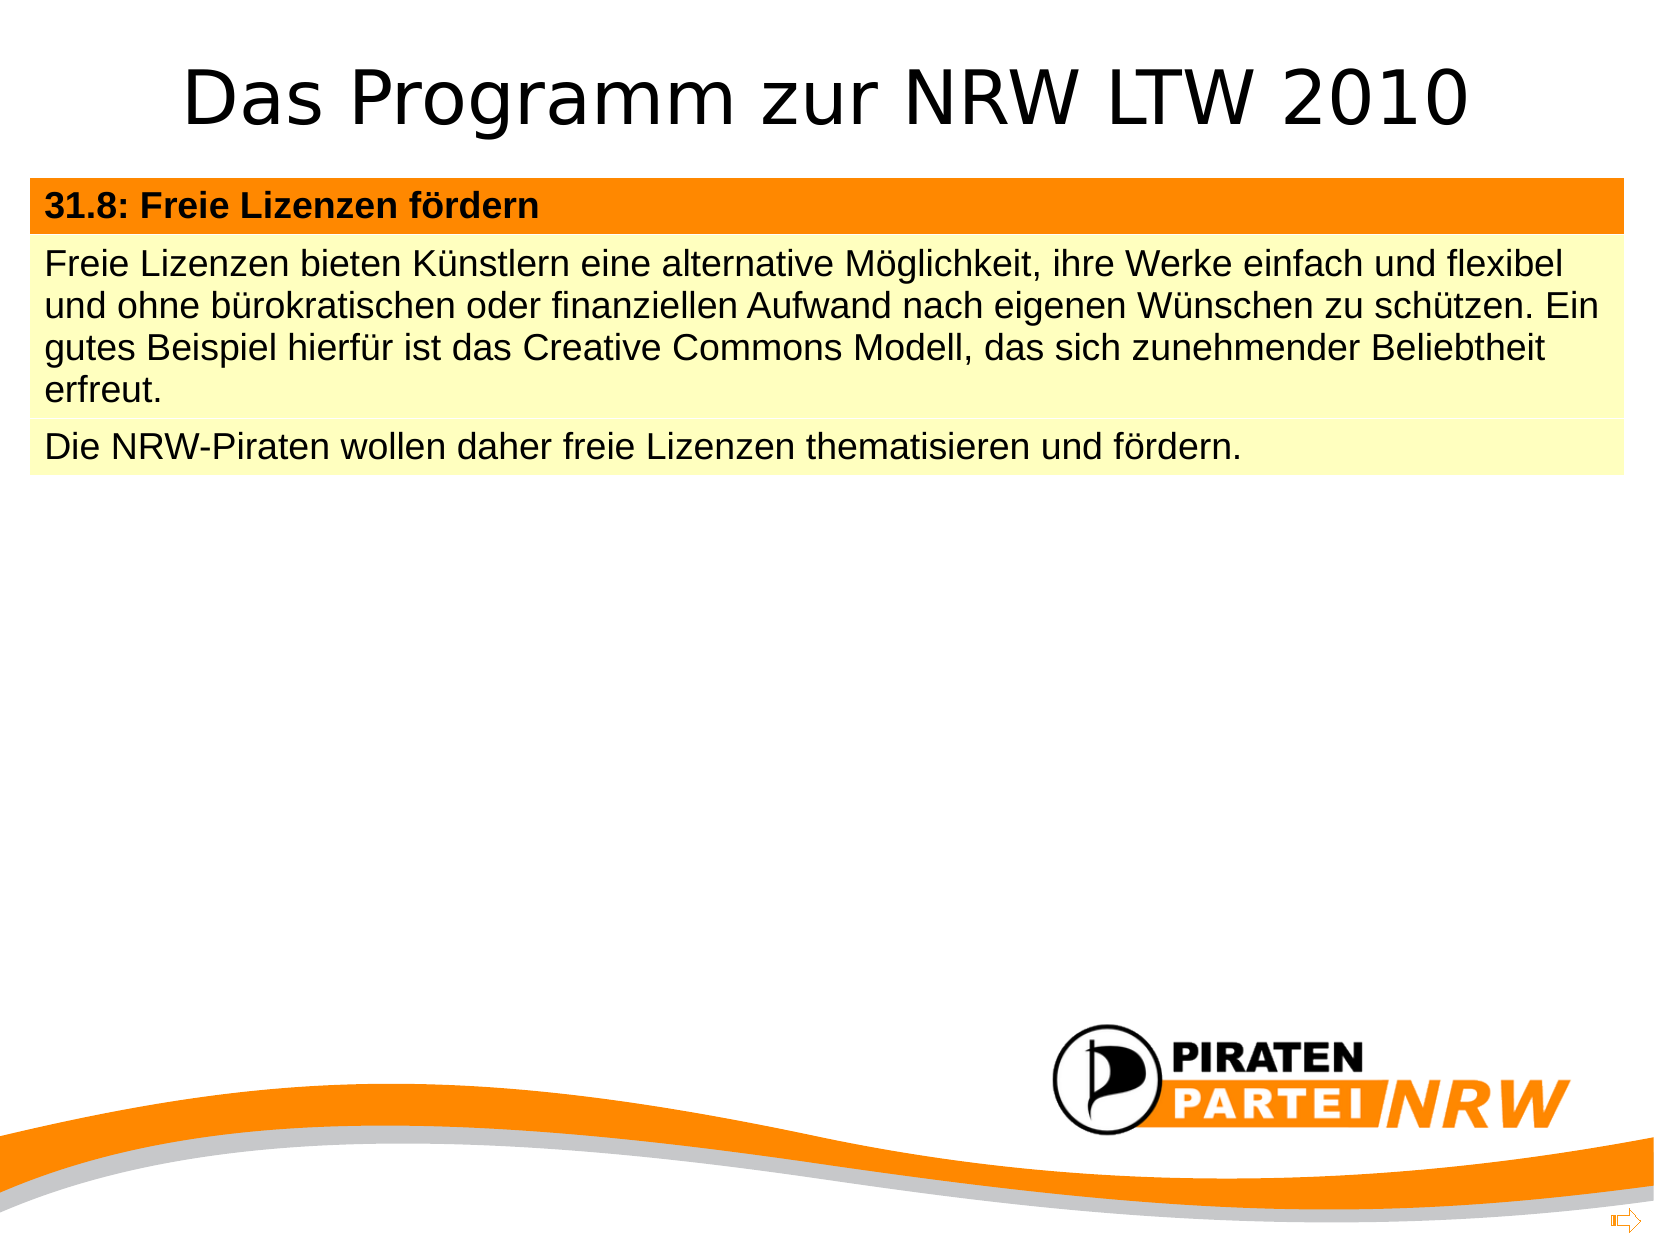

# Das Programm zur NRW LTW 2010
| 31.8: Freie Lizenzen fördern |
| --- |
| Freie Lizenzen bieten Künstlern eine alternative Möglichkeit, ihre Werke einfach und flexibel und ohne bürokratischen oder finanziellen Aufwand nach eigenen Wünschen zu schützen. Ein gutes Beispiel hierfür ist das Creative Commons Modell, das sich zunehmender Beliebtheit erfreut. |
| Die NRW-Piraten wollen daher freie Lizenzen thematisieren und fördern. |